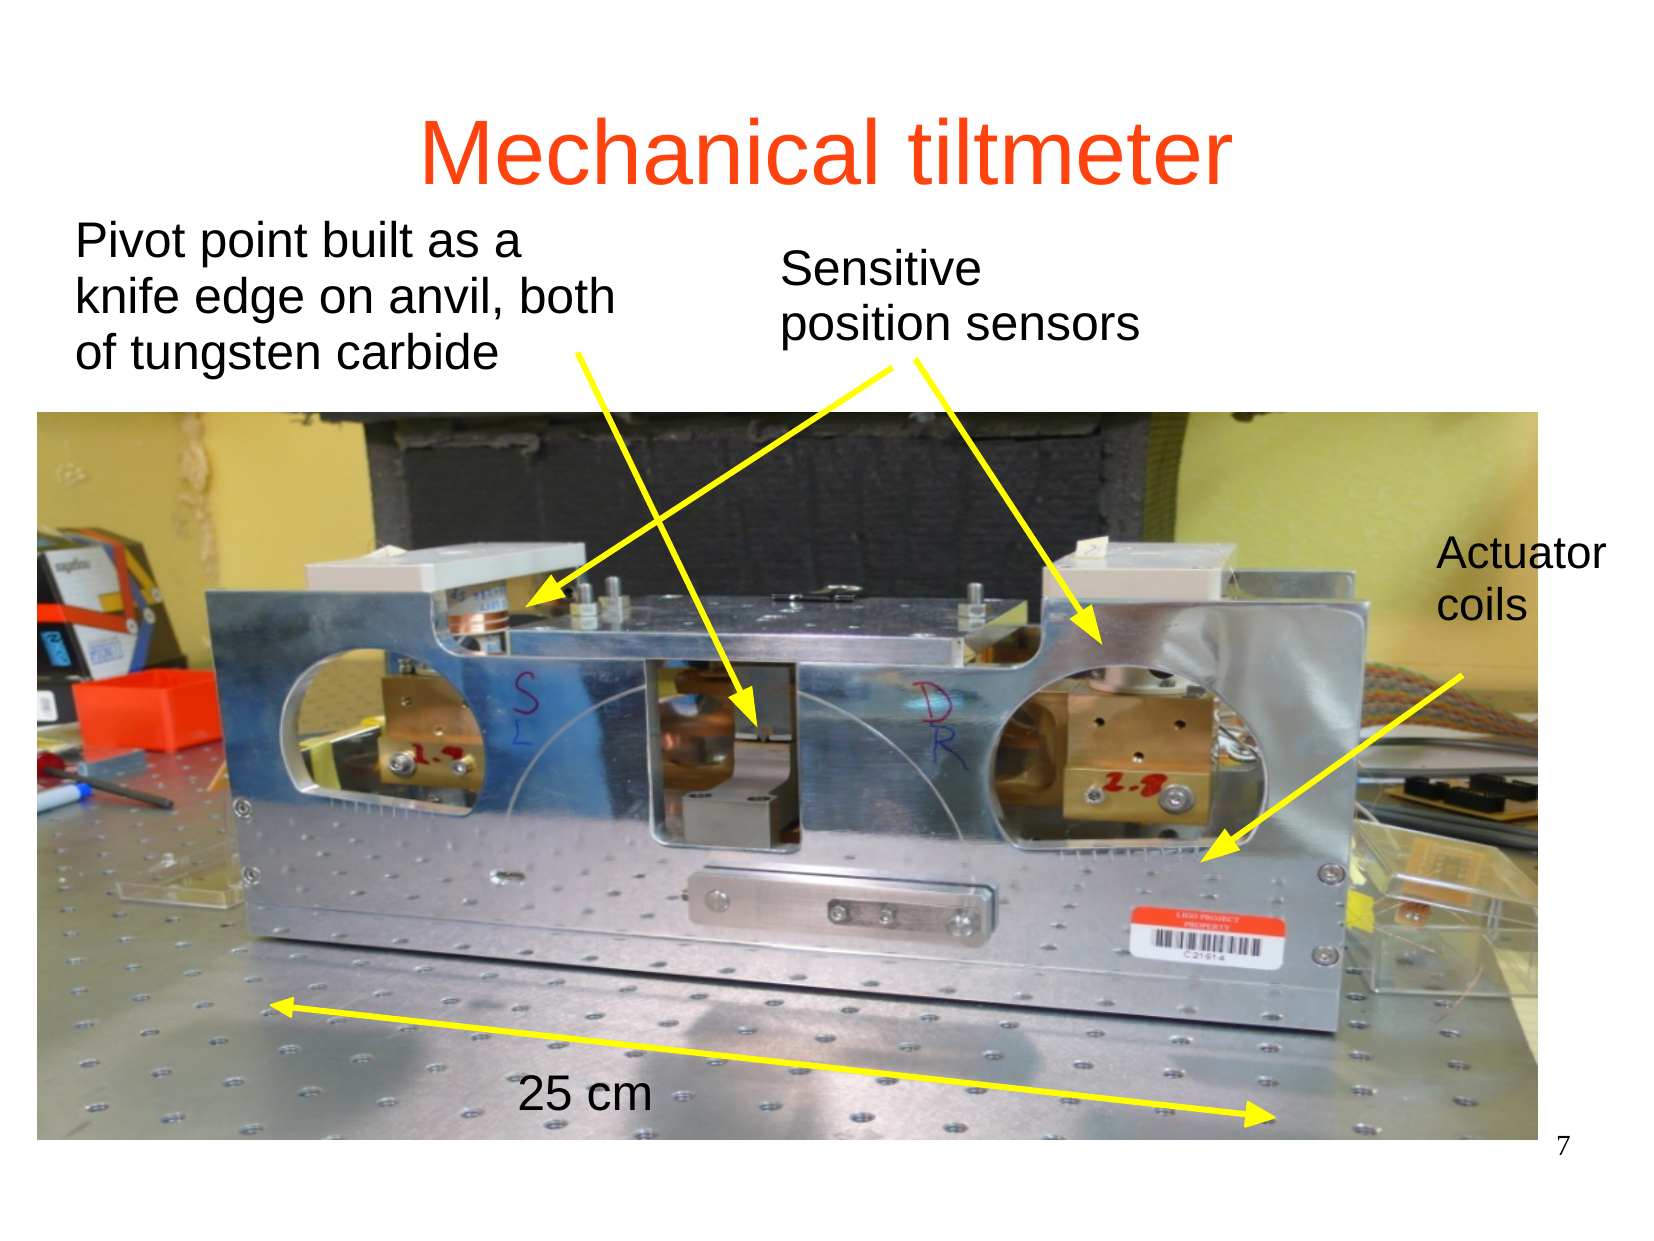

# Mechanical tiltmeter
Pivot point built as a knife edge on anvil, both of tungsten carbide
Sensitive position sensors
Actuator coils
25 cm
7